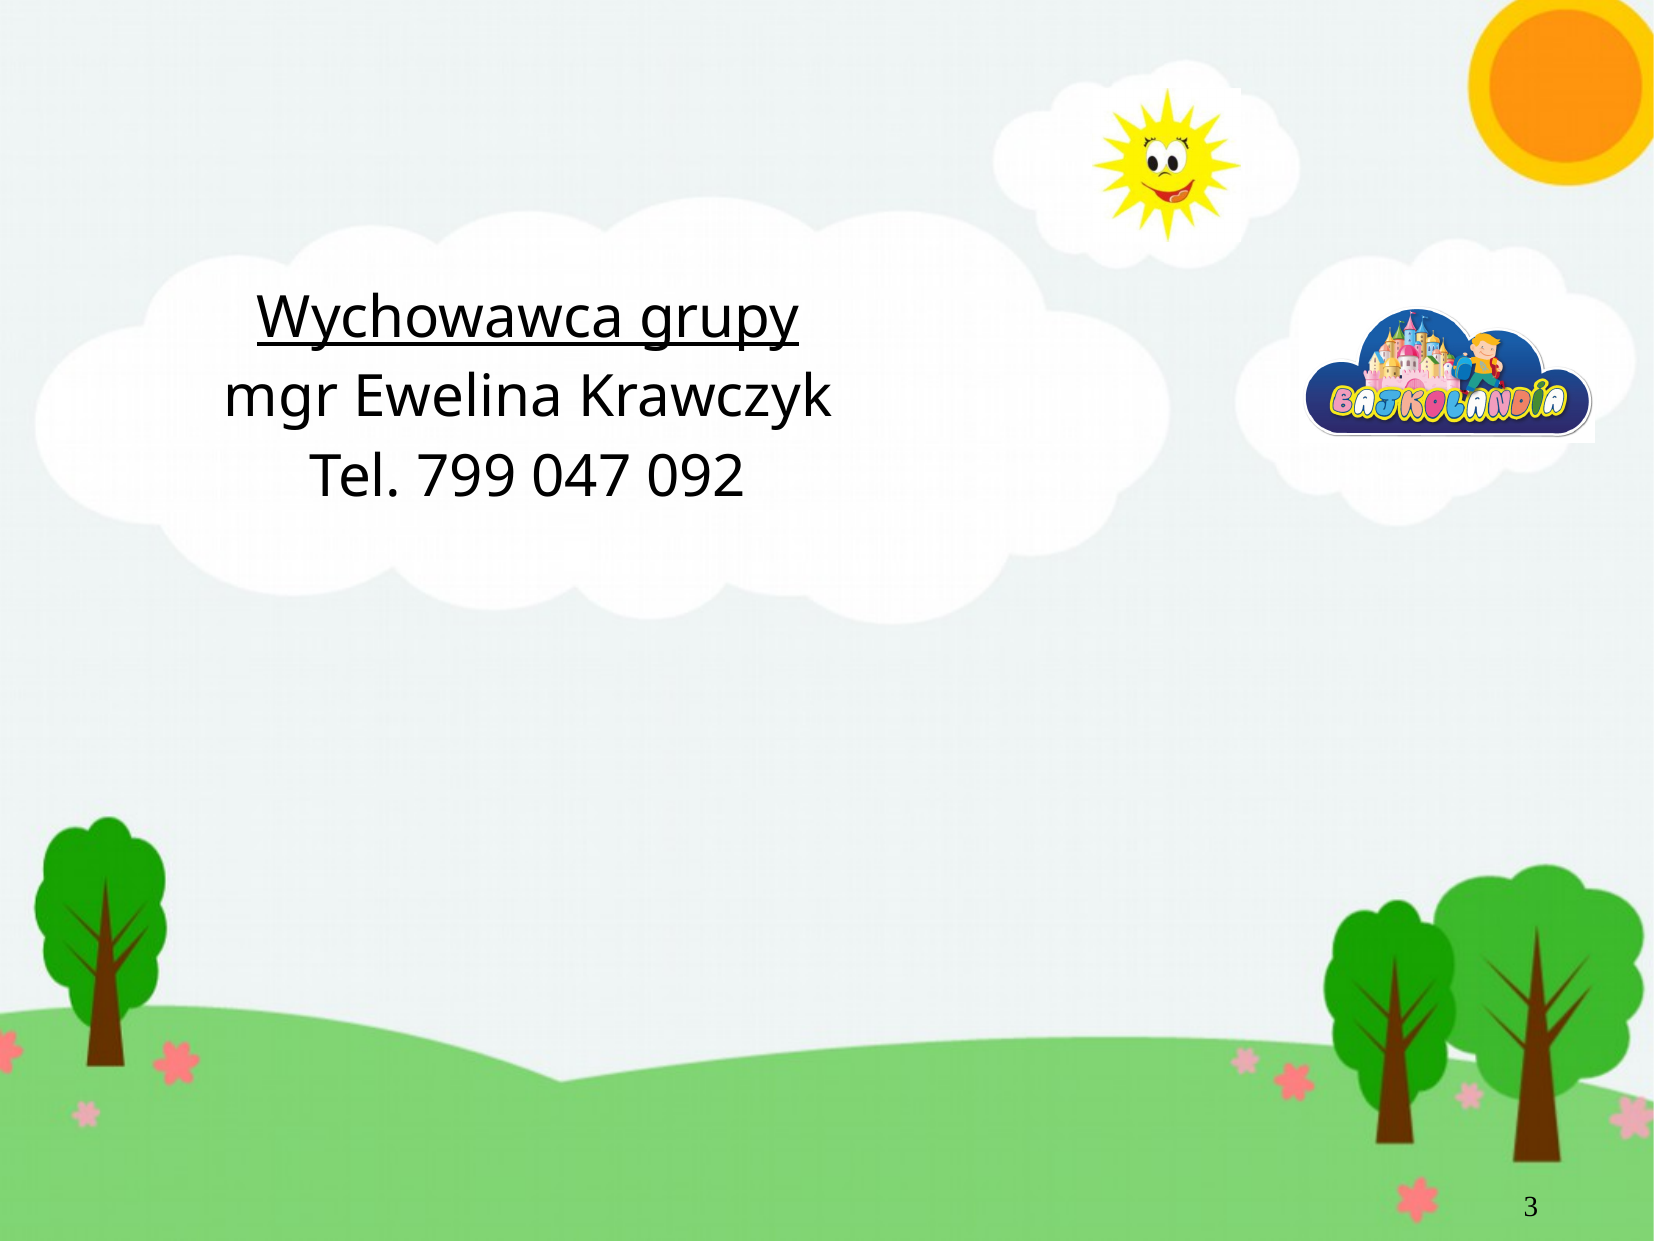

Wychowawca grupy
mgr Ewelina Krawczyk
Tel. 799 047 092